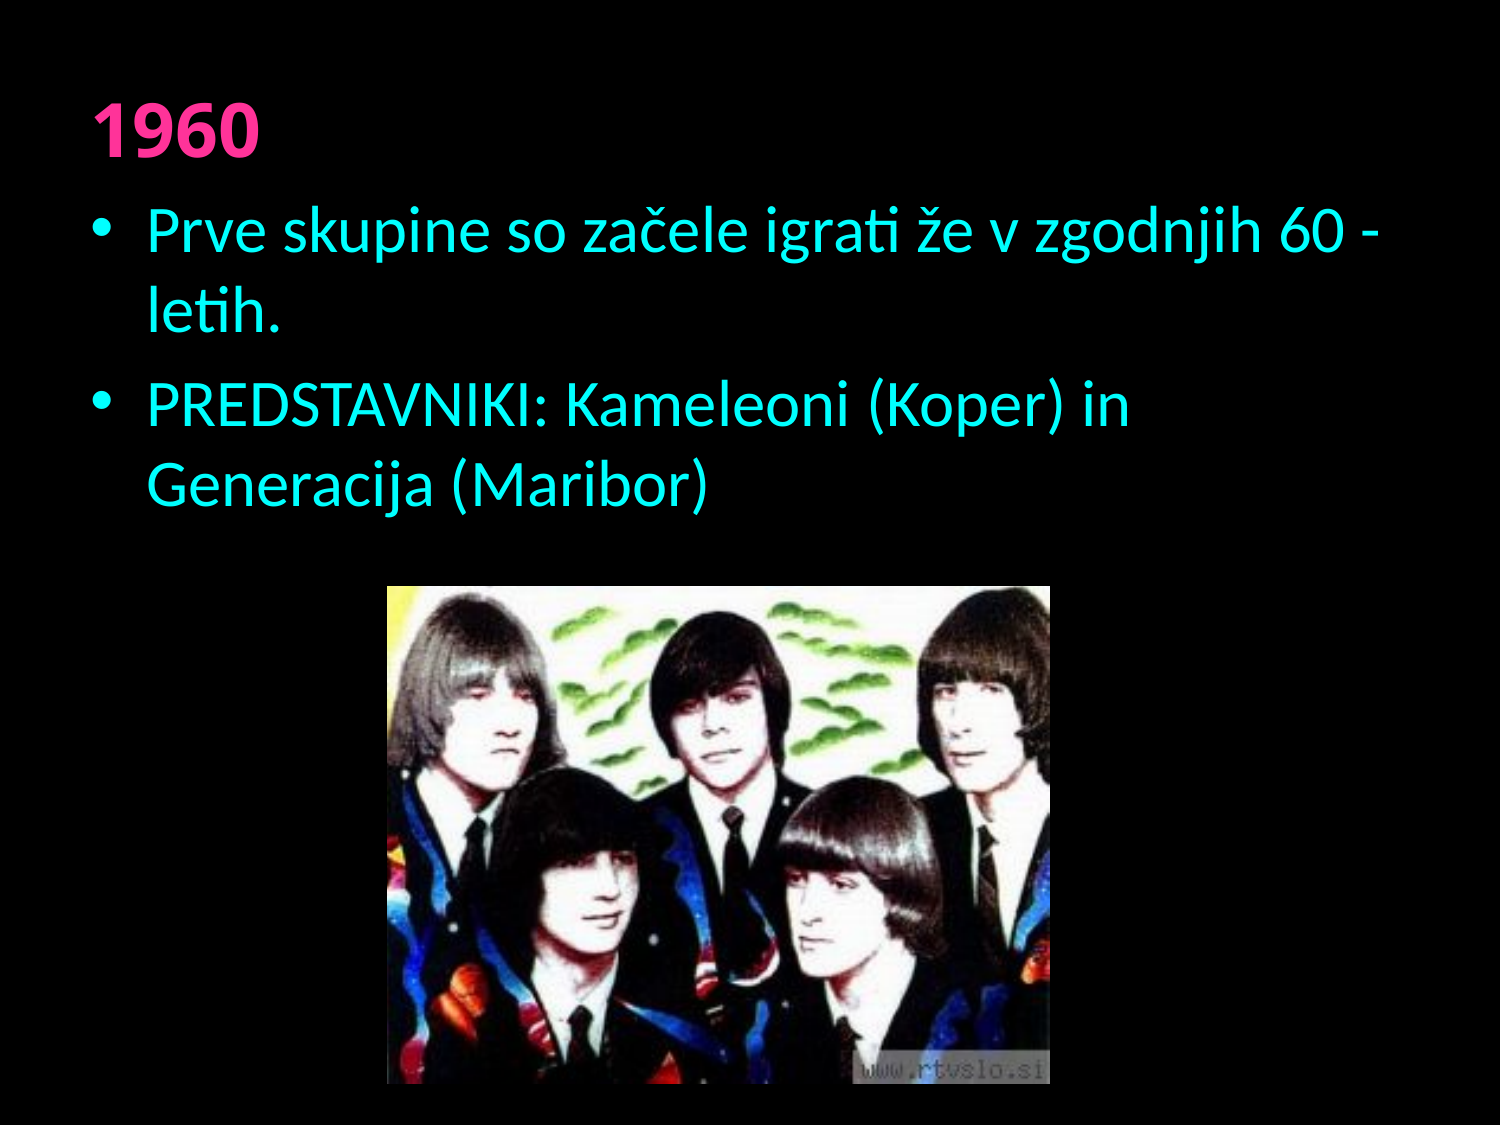

# 1960
Prve skupine so začele igrati že v zgodnjih 60 -letih.
PREDSTAVNIKI: Kameleoni (Koper) in Generacija (Maribor)